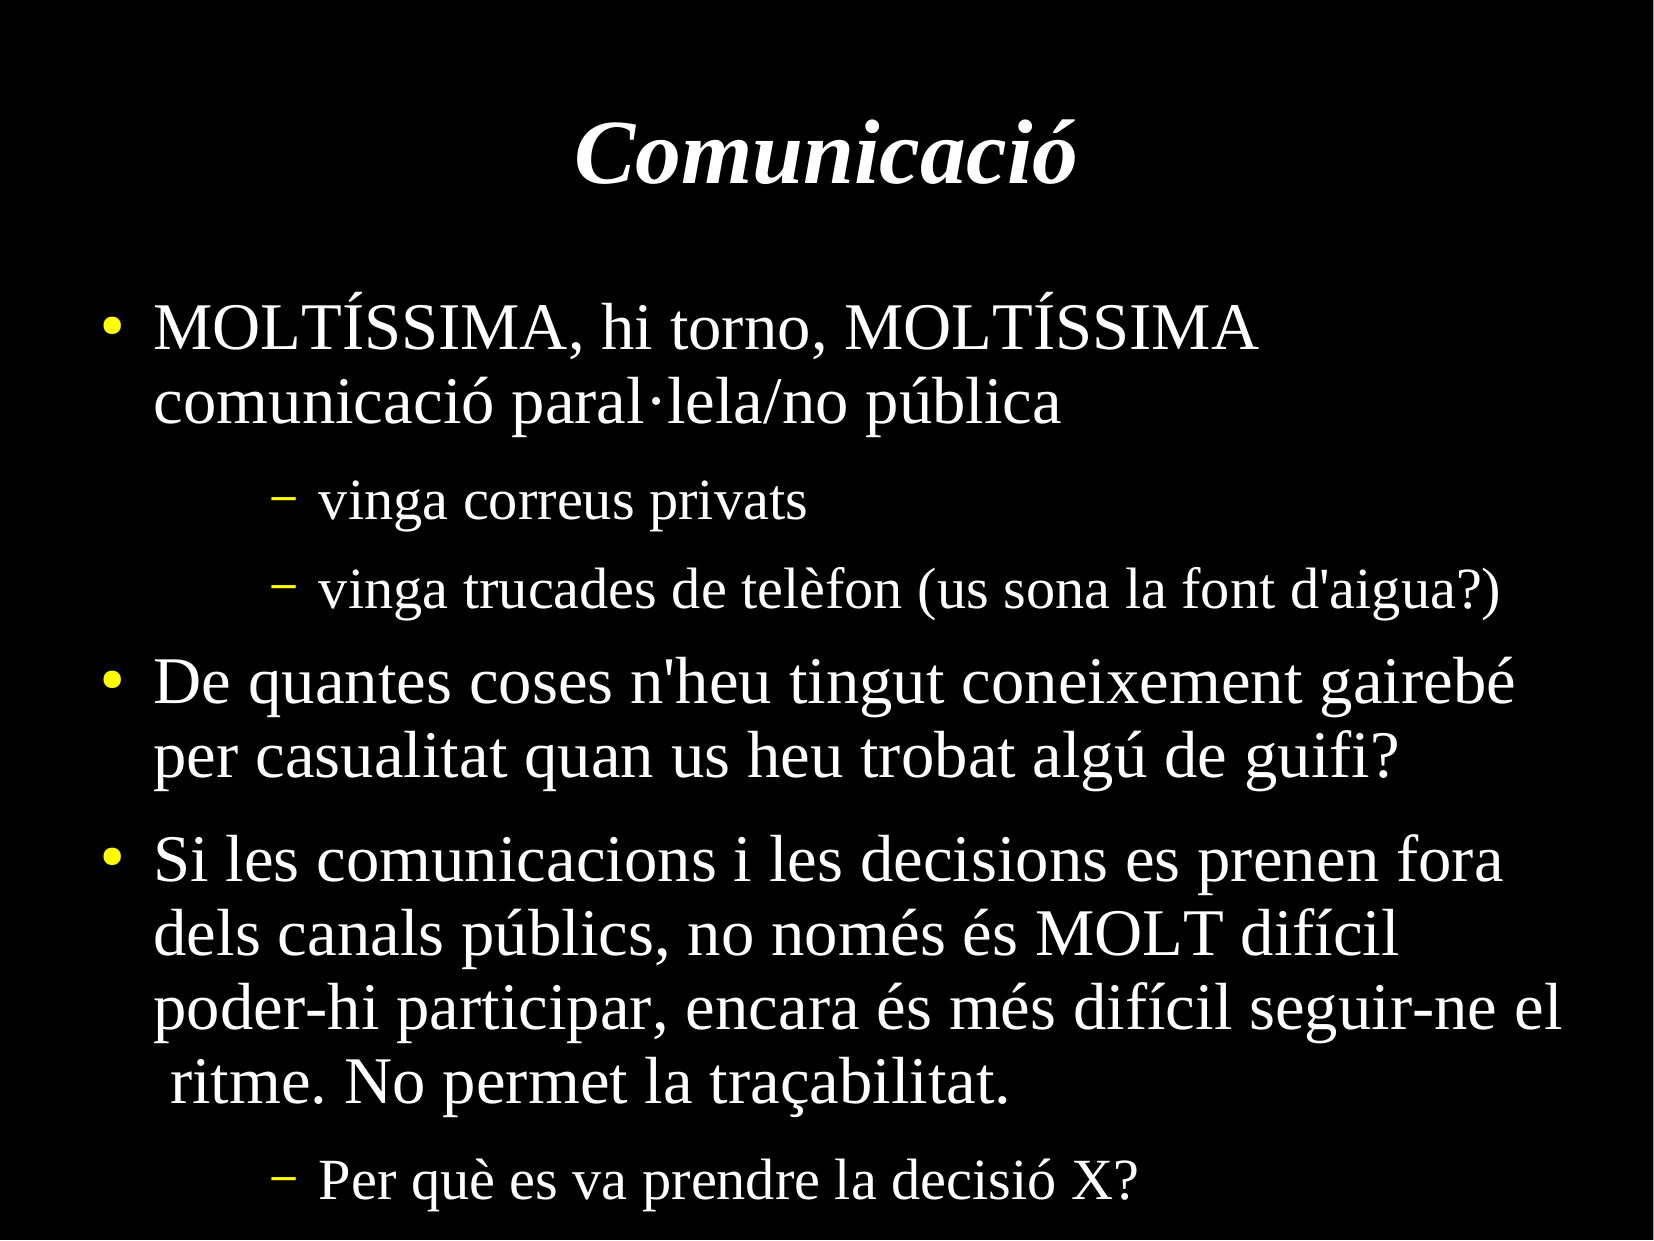

# Comunicació
MOLTÍSSIMA, hi torno, MOLTÍSSIMA comunicació paral·lela/no pública
vinga correus privats
vinga trucades de telèfon (us sona la font d'aigua?)
De quantes coses n'heu tingut coneixement gairebé per casualitat quan us heu trobat algú de guifi?
Si les comunicacions i les decisions es prenen fora dels canals públics, no només és MOLT difícil poder-hi participar, encara és més difícil seguir-ne el ritme. No permet la traçabilitat.
Per què es va prendre la decisió X?